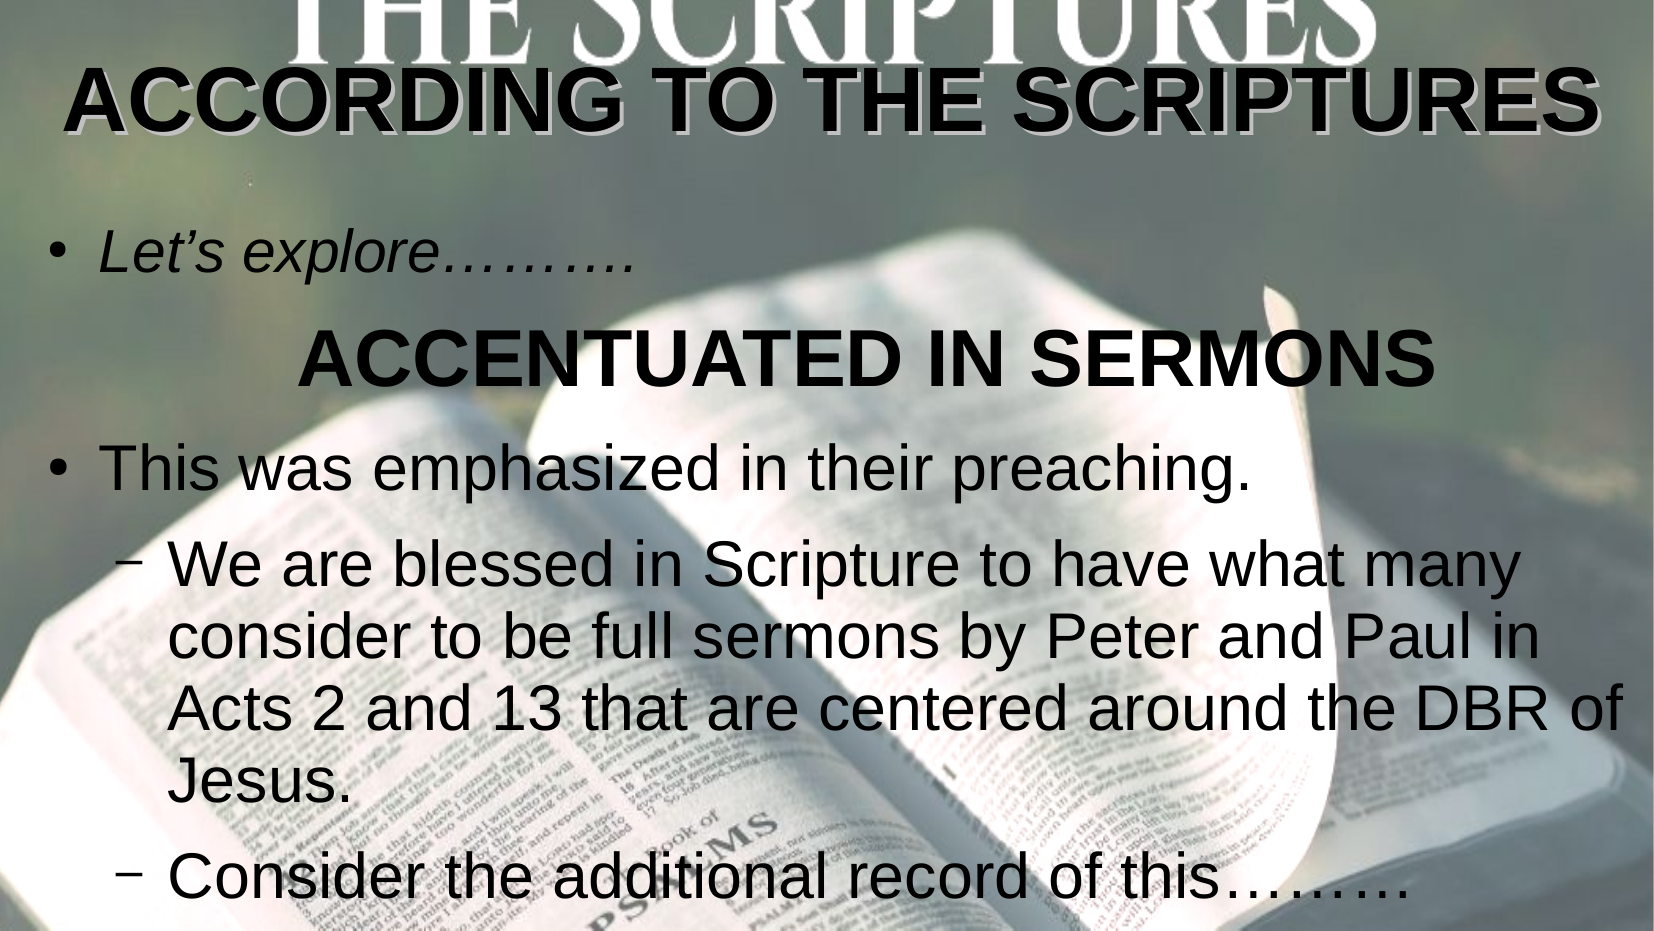

# ACCORDING TO THE SCRIPTURES
Let’s explore……….
ACCENTUATED IN SERMONS
This was emphasized in their preaching.
We are blessed in Scripture to have what many consider to be full sermons by Peter and Paul in Acts 2 and 13 that are centered around the DBR of Jesus.
Consider the additional record of this………